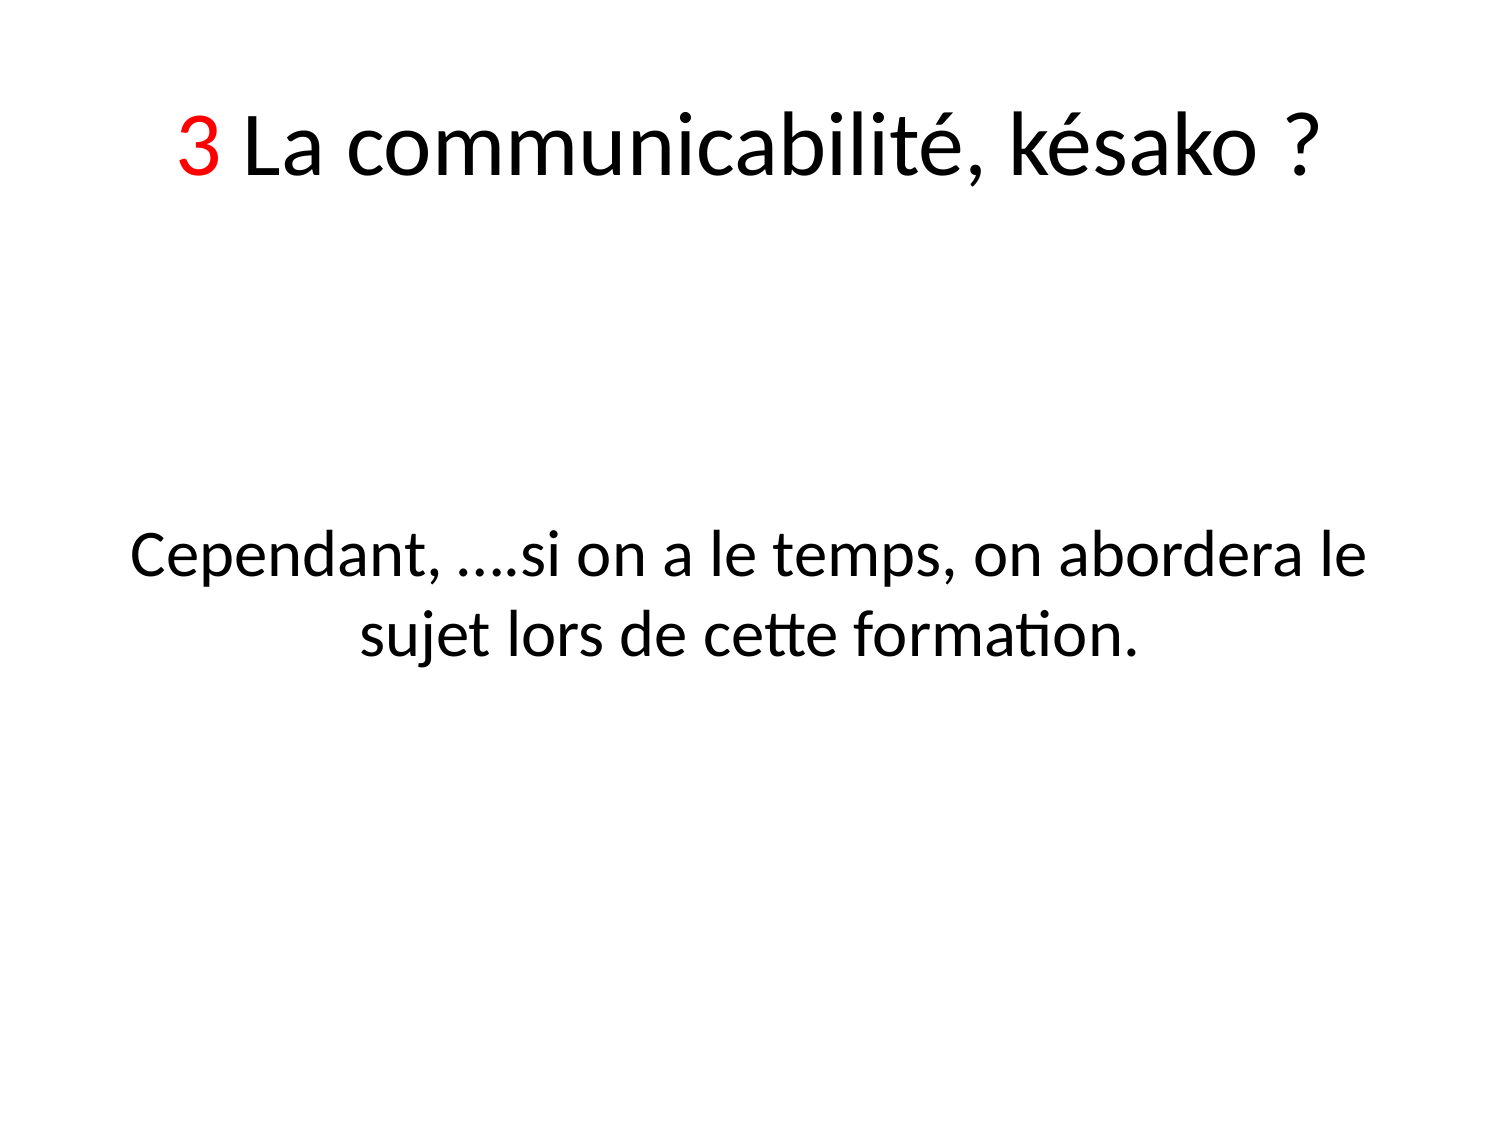

# 3 La communicabilité, késako ?
Cependant, ….si on a le temps, on abordera le sujet lors de cette formation.